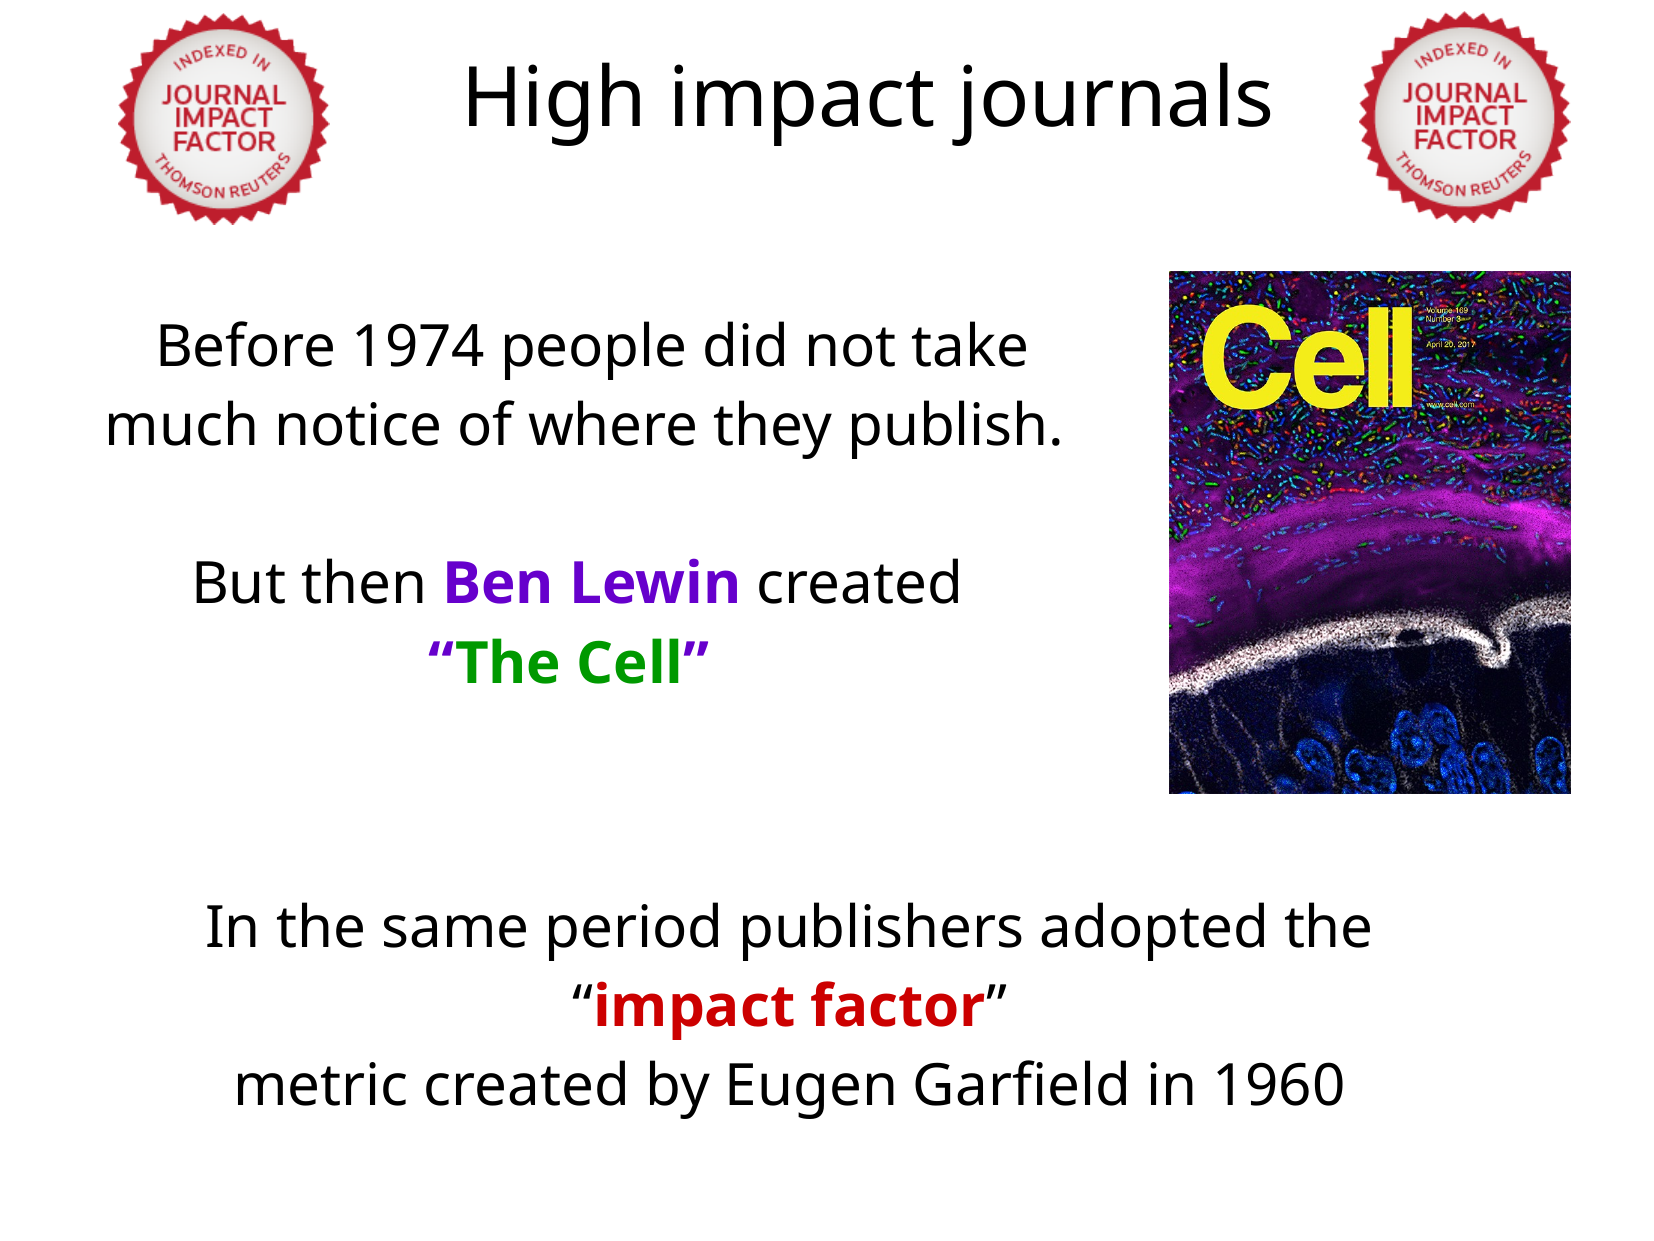

High impact journals
 Before 1974 people did not take much notice of where they publish.
But then Ben Lewin created
“The Cell”
In the same period publishers adopted the
“impact factor”
metric created by Eugen Garfield in 1960